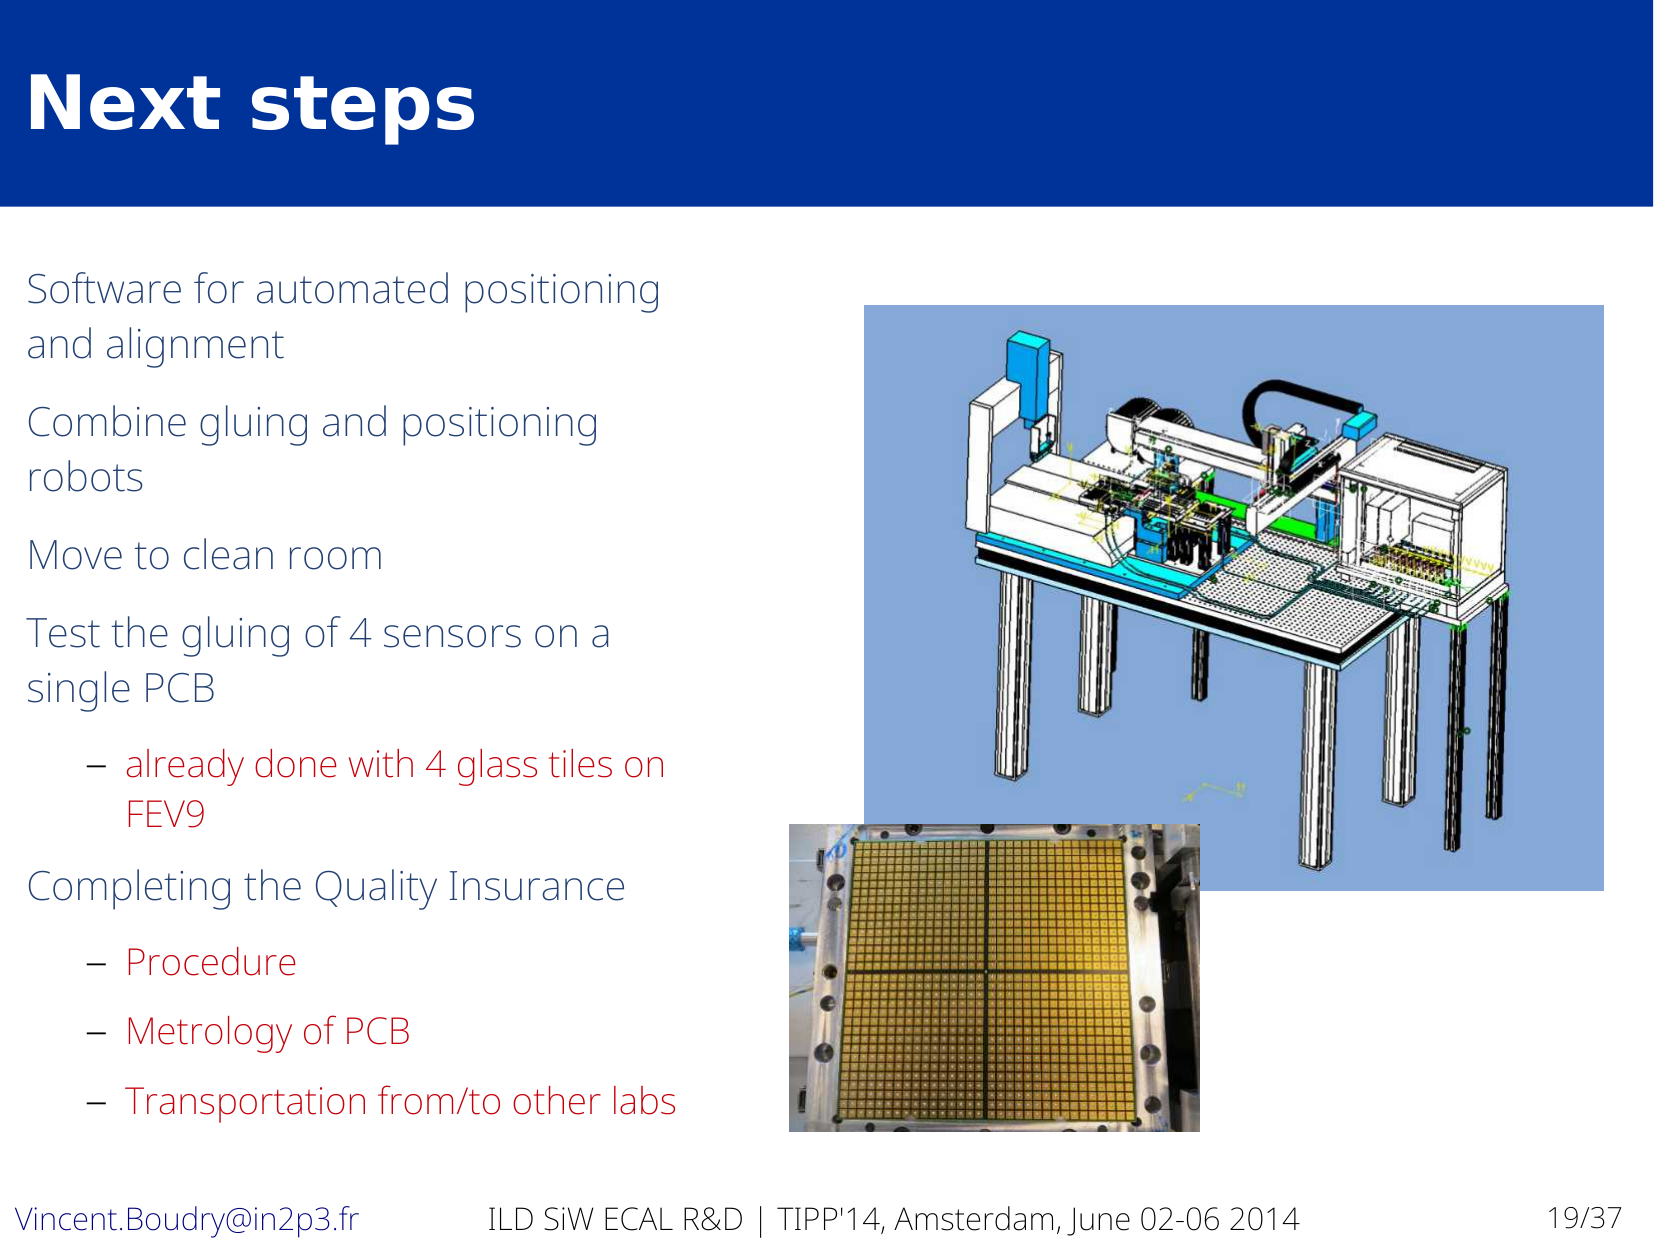

# Next steps
Software for automated positioning and alignment
Combine gluing and positioning robots
Move to clean room
Test the gluing of 4 sensors on a single PCB
already done with 4 glass tiles on FEV9
Completing the Quality Insurance
Procedure
Metrology of PCB
Transportation from/to other labs
ILD SiW ECAL R&D | TIPP'14, Amsterdam, June 02-06 2014
19